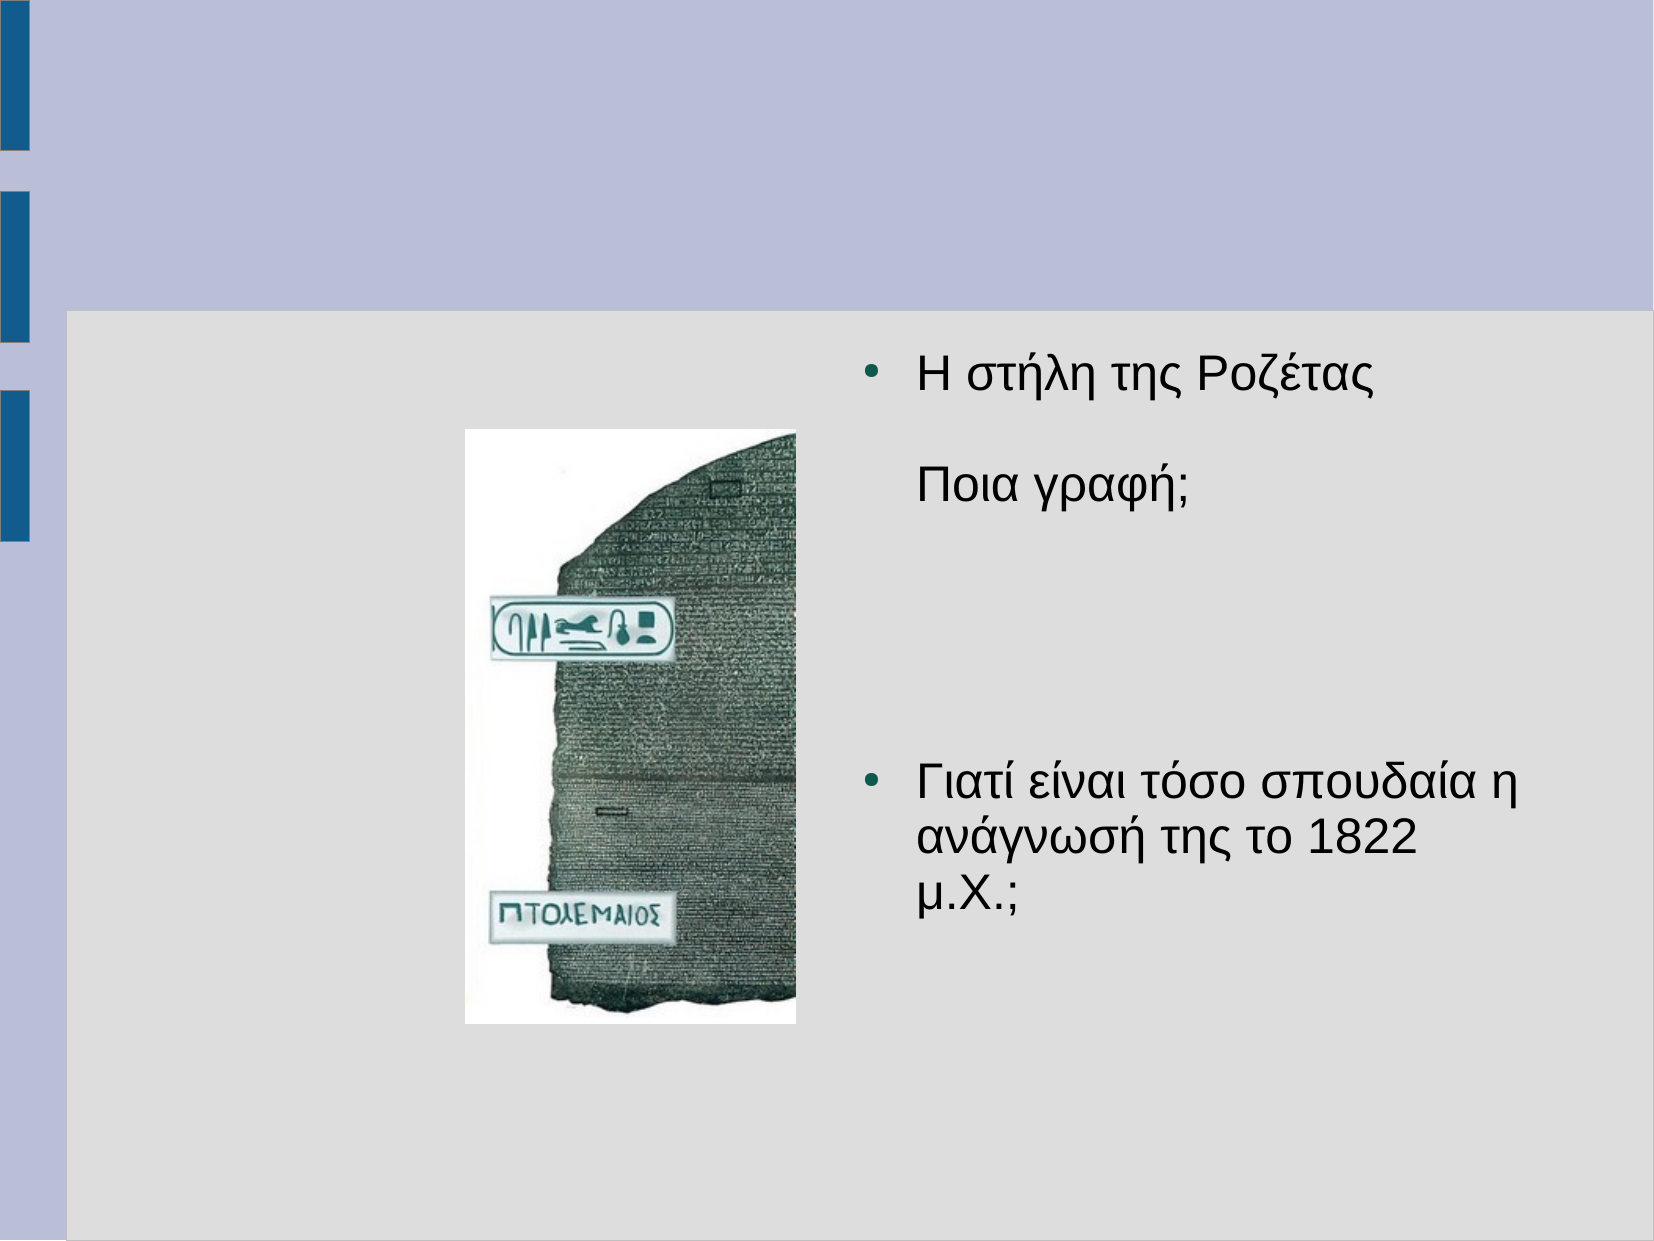

#
Η στήλη της Ροζέτας
Ποια γραφή;
Γιατί είναι τόσο σπουδαία η ανάγνωσή της το 1822 μ.Χ.;